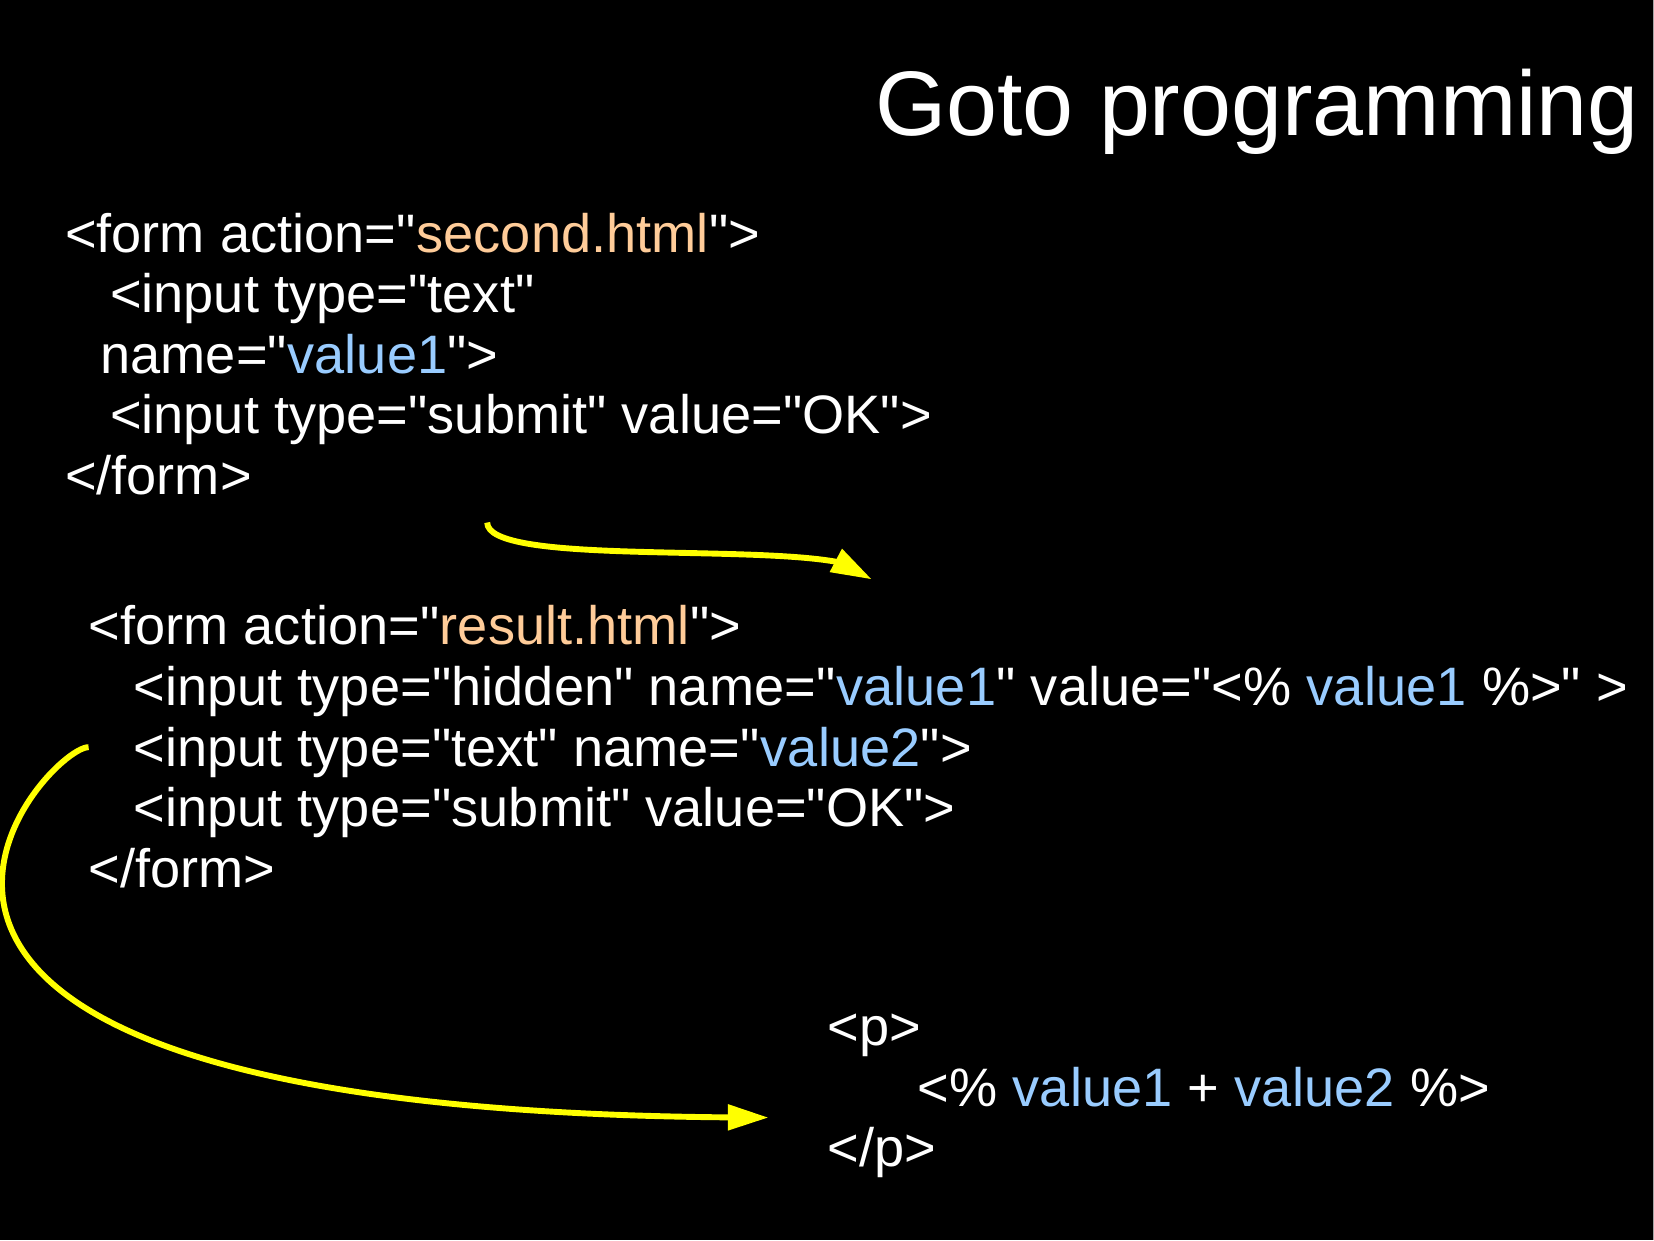

# Goto programming
<form action="second.html">
 <input type="text" name="value1">
 <input type="submit" value="OK">
</form>
<form action="result.html">
 <input type="hidden" name="value1" value="<% value1 %>" >
 <input type="text" name="value2">
 <input type="submit" value="OK">
</form>
 <p>
 <% value1 + value2 %>
 </p>